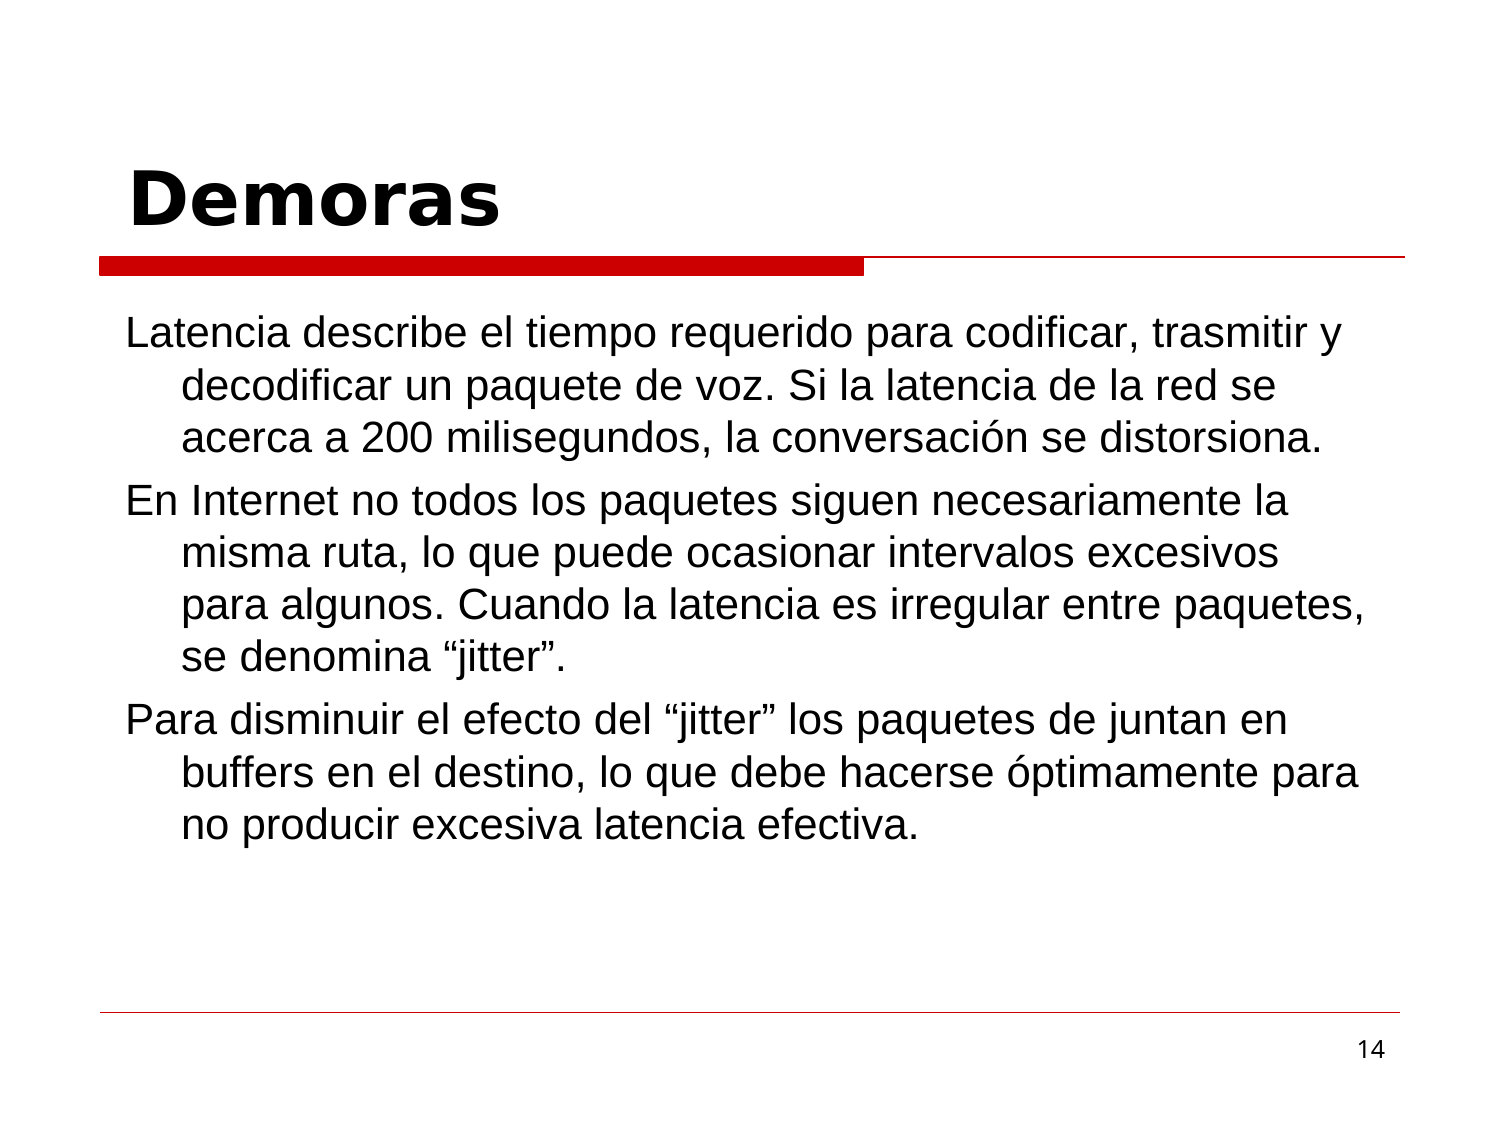

# Demoras
Latencia describe el tiempo requerido para codificar, trasmitir y decodificar un paquete de voz. Si la latencia de la red se acerca a 200 milisegundos, la conversación se distorsiona.
En Internet no todos los paquetes siguen necesariamente la misma ruta, lo que puede ocasionar intervalos excesivos para algunos. Cuando la latencia es irregular entre paquetes, se denomina “jitter”.
Para disminuir el efecto del “jitter” los paquetes de juntan en buffers en el destino, lo que debe hacerse óptimamente para no producir excesiva latencia efectiva.